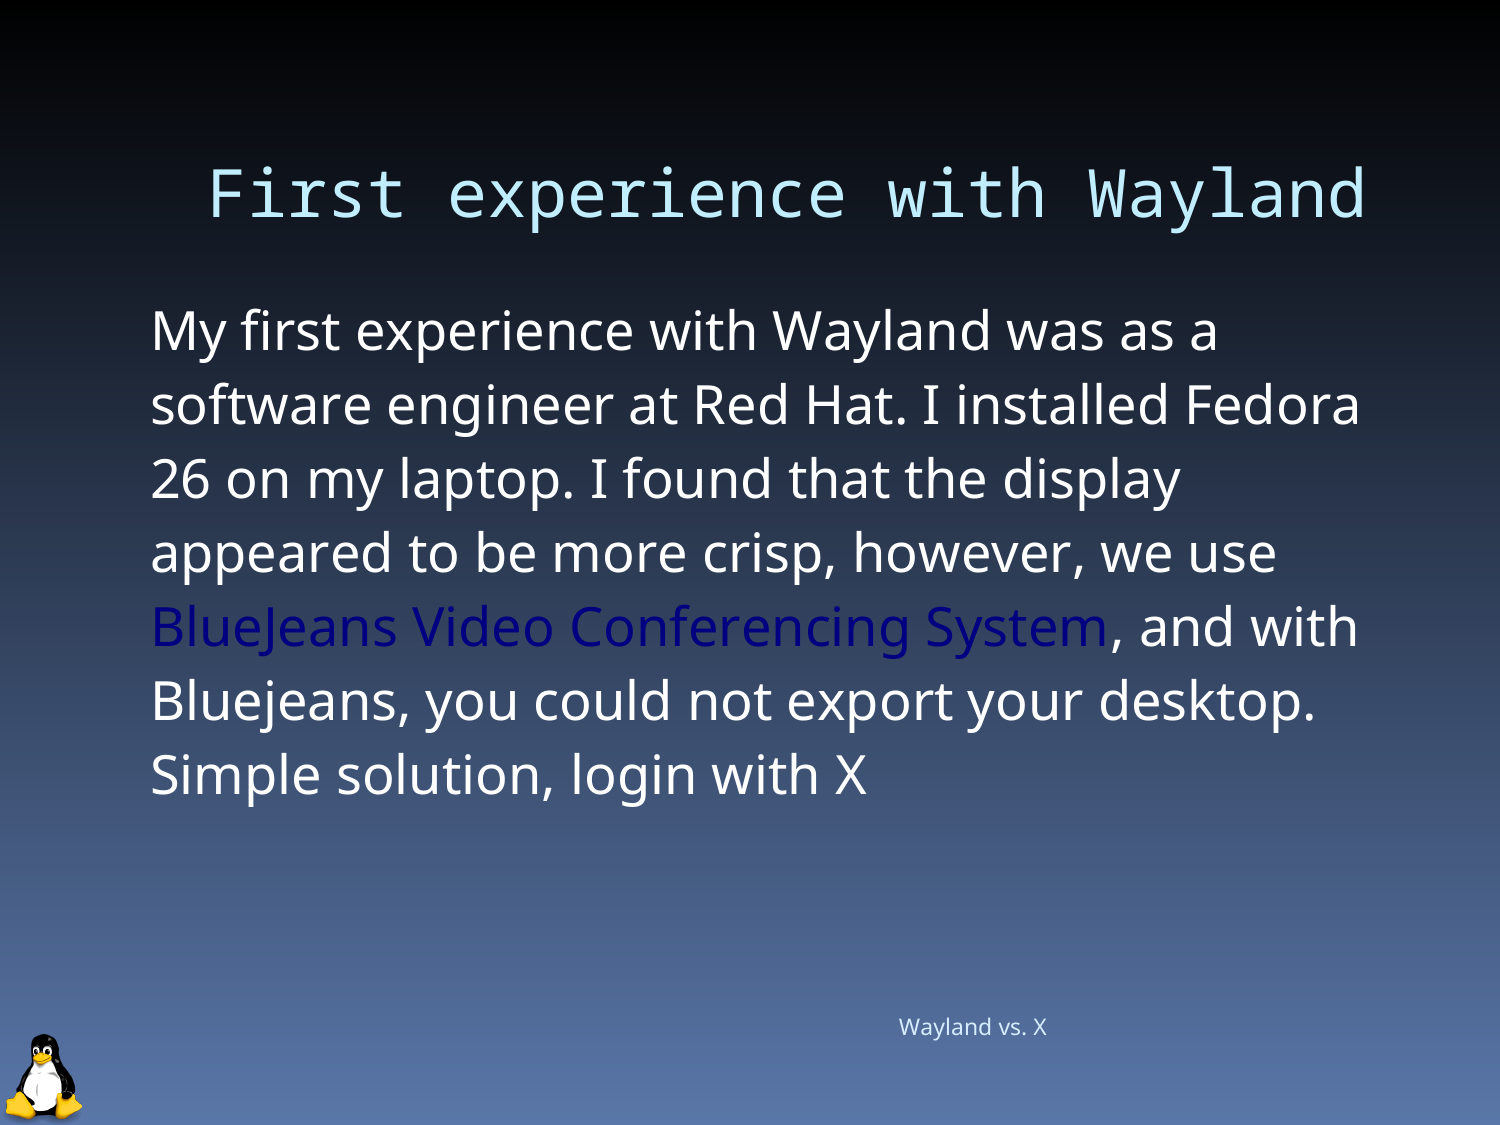

# First experience with Wayland
My first experience with Wayland was as a software engineer at Red Hat. I installed Fedora 26 on my laptop. I found that the display appeared to be more crisp, however, we use BlueJeans Video Conferencing System, and with Bluejeans, you could not export your desktop. Simple solution, login with X
Wayland vs. X